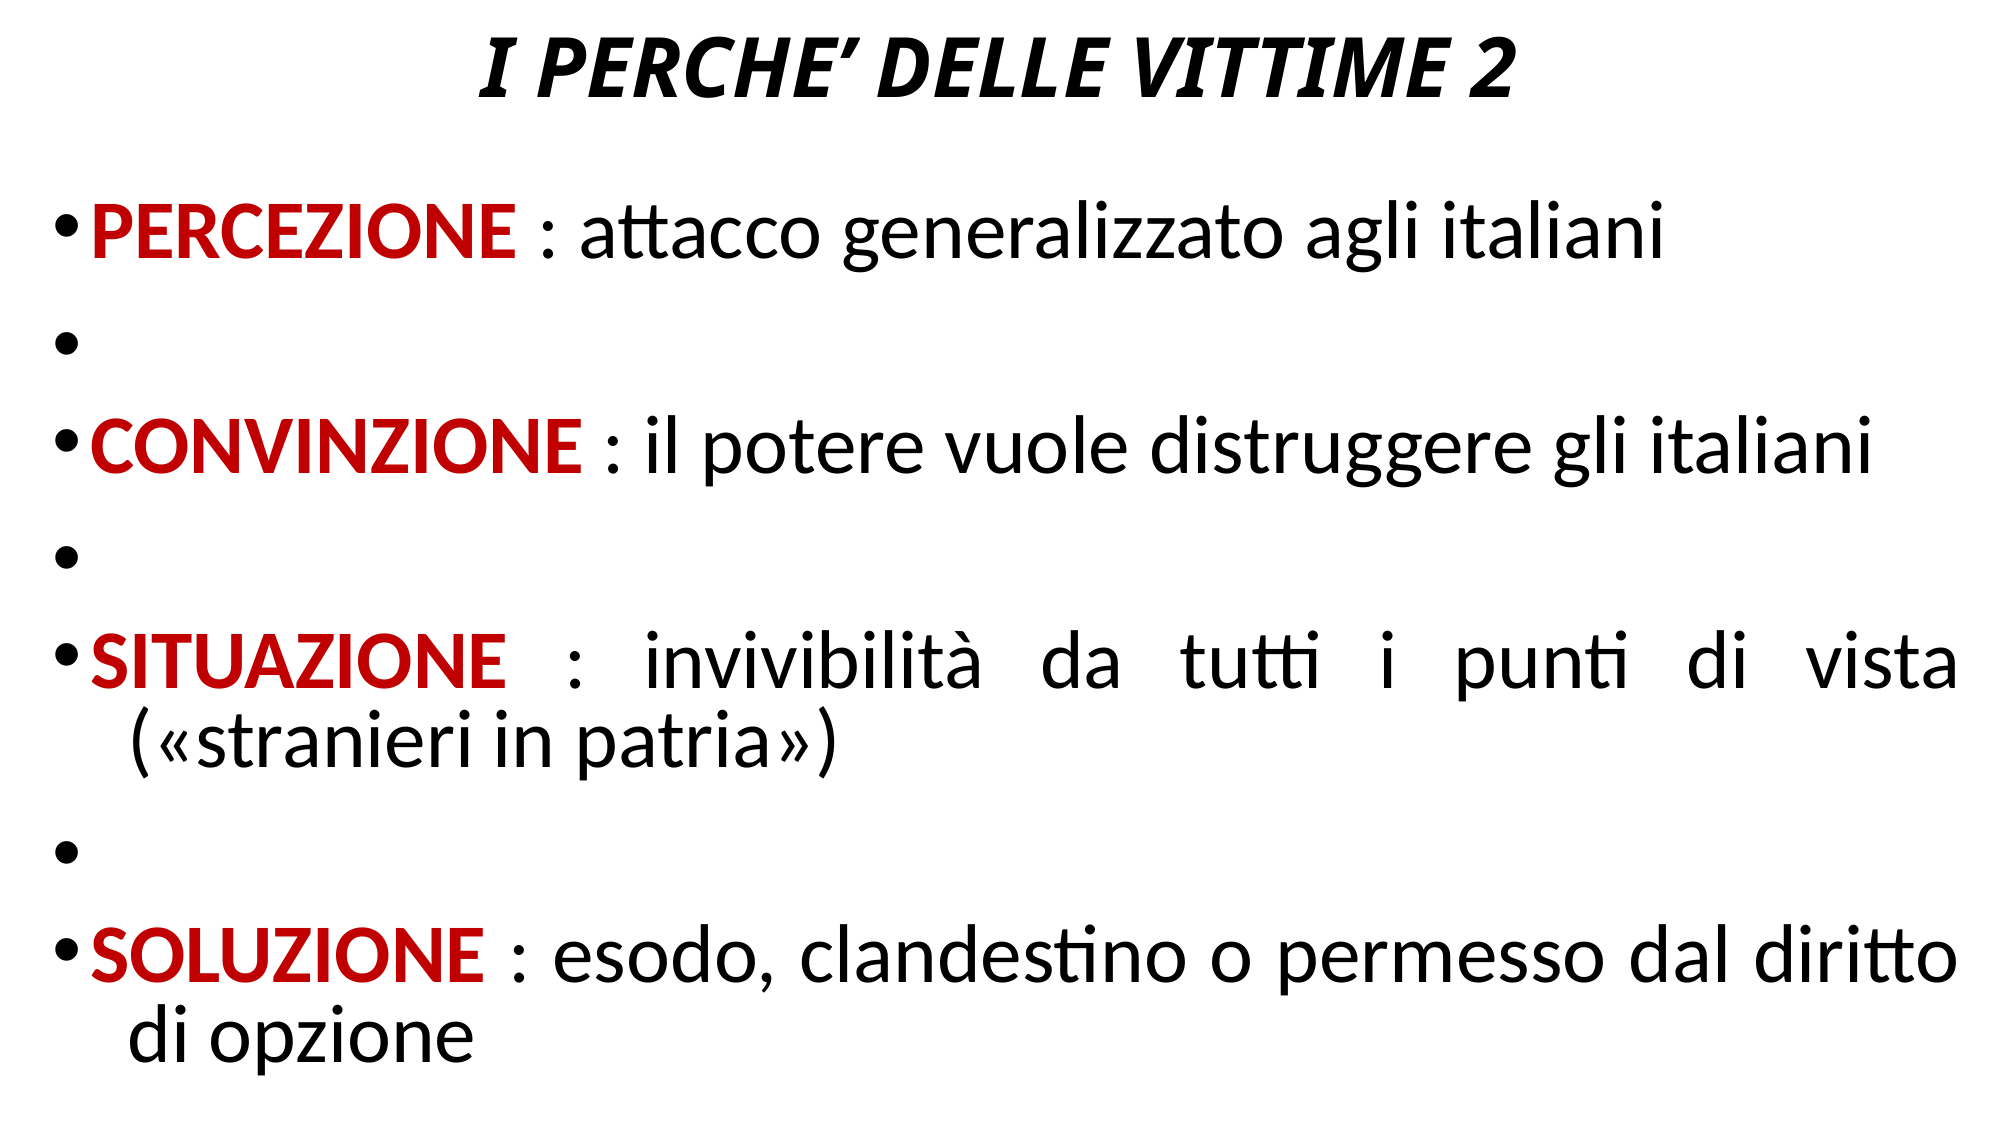

# I PERCHE’ DELLE VITTIME 2
PERCEZIONE : attacco generalizzato agli italiani
CONVINZIONE : il potere vuole distruggere gli italiani
SITUAZIONE : invivibilità da tutti i punti di vista («stranieri in patria»)
SOLUZIONE : esodo, clandestino o permesso dal diritto di opzione